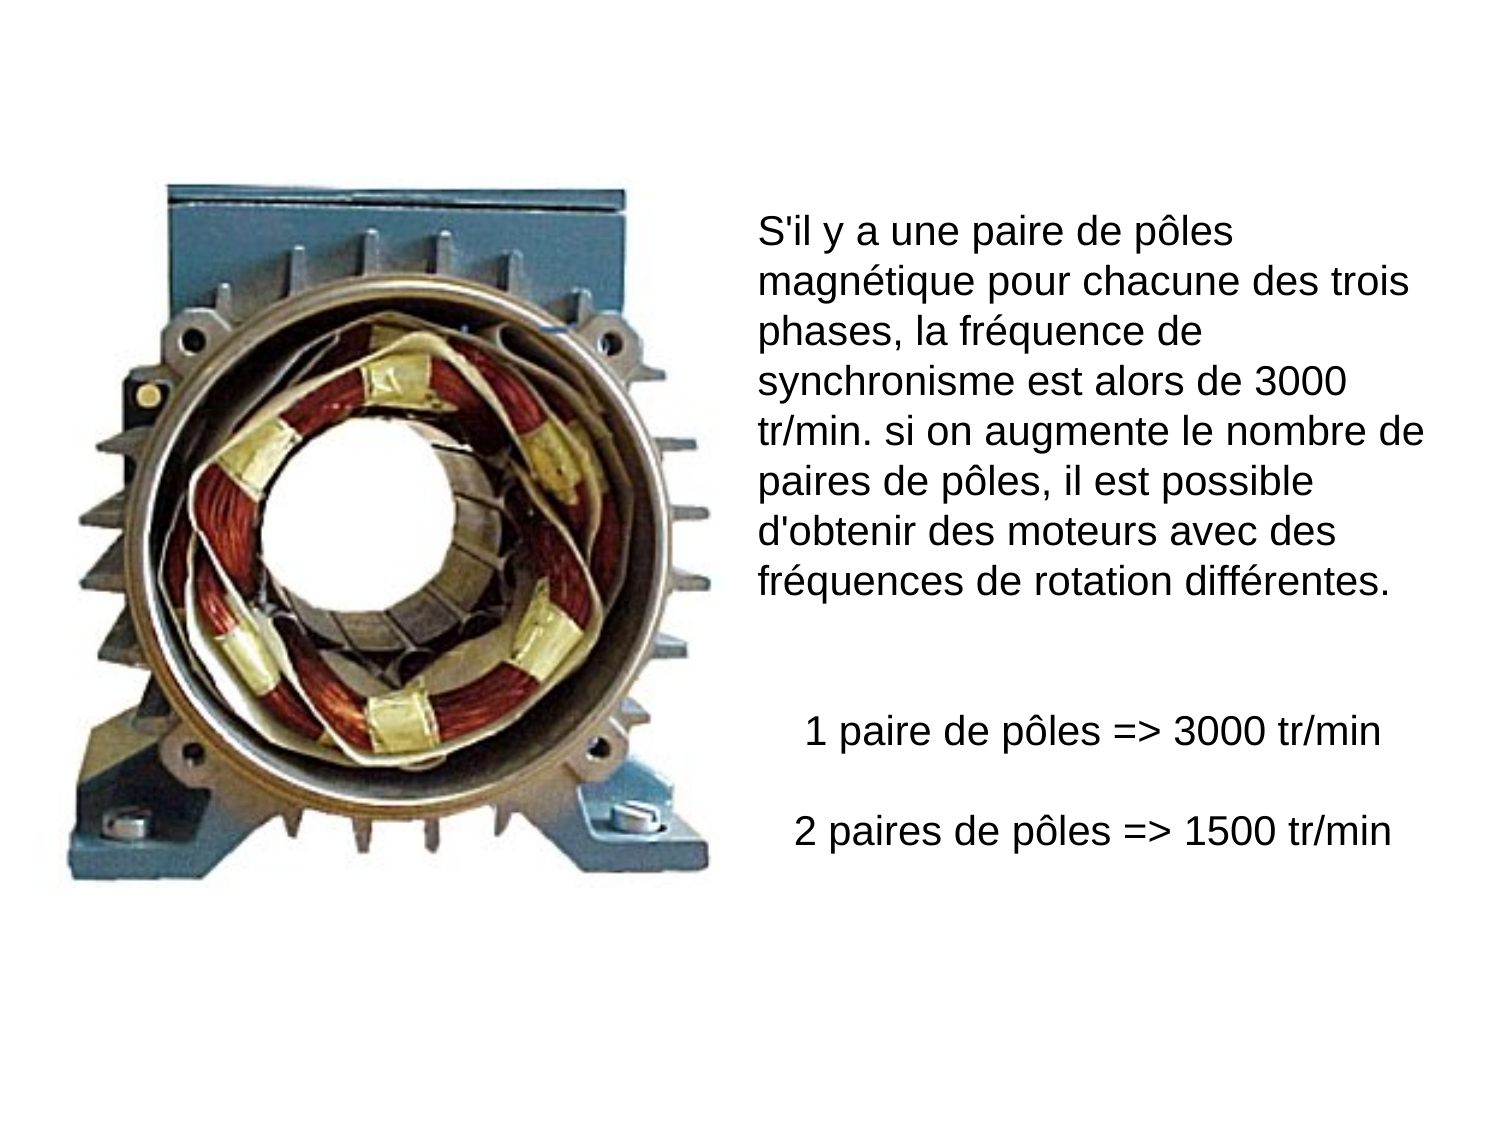

S'il y a une paire de pôles magnétique pour chacune des trois phases, la fréquence de synchronisme est alors de 3000 tr/min. si on augmente le nombre de paires de pôles, il est possible d'obtenir des moteurs avec des fréquences de rotation différentes.
1 paire de pôles => 3000 tr/min
2 paires de pôles => 1500 tr/min